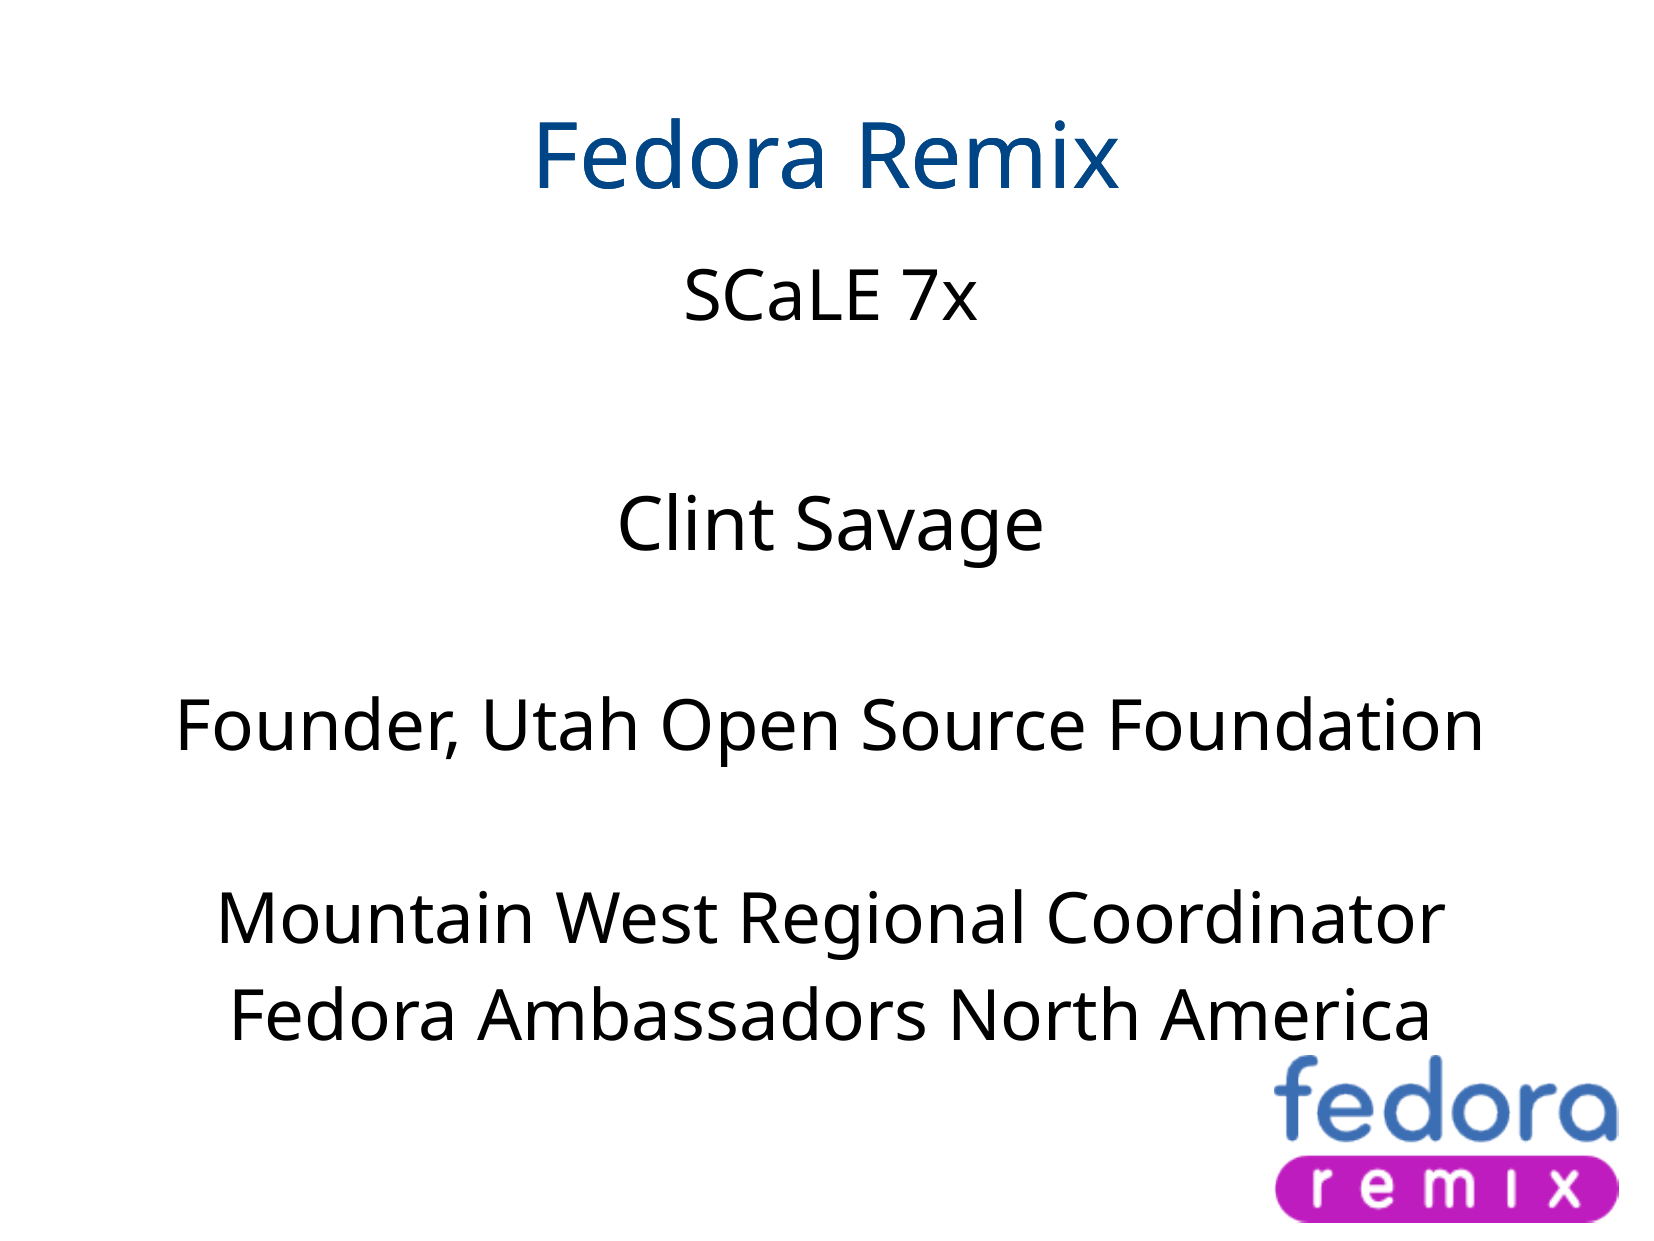

# Fedora Remix
Fedora Remix
SCaLE 7x
Clint Savage
Founder, Utah Open Source Foundation
Mountain West Regional Coordinator
Fedora Ambassadors North America